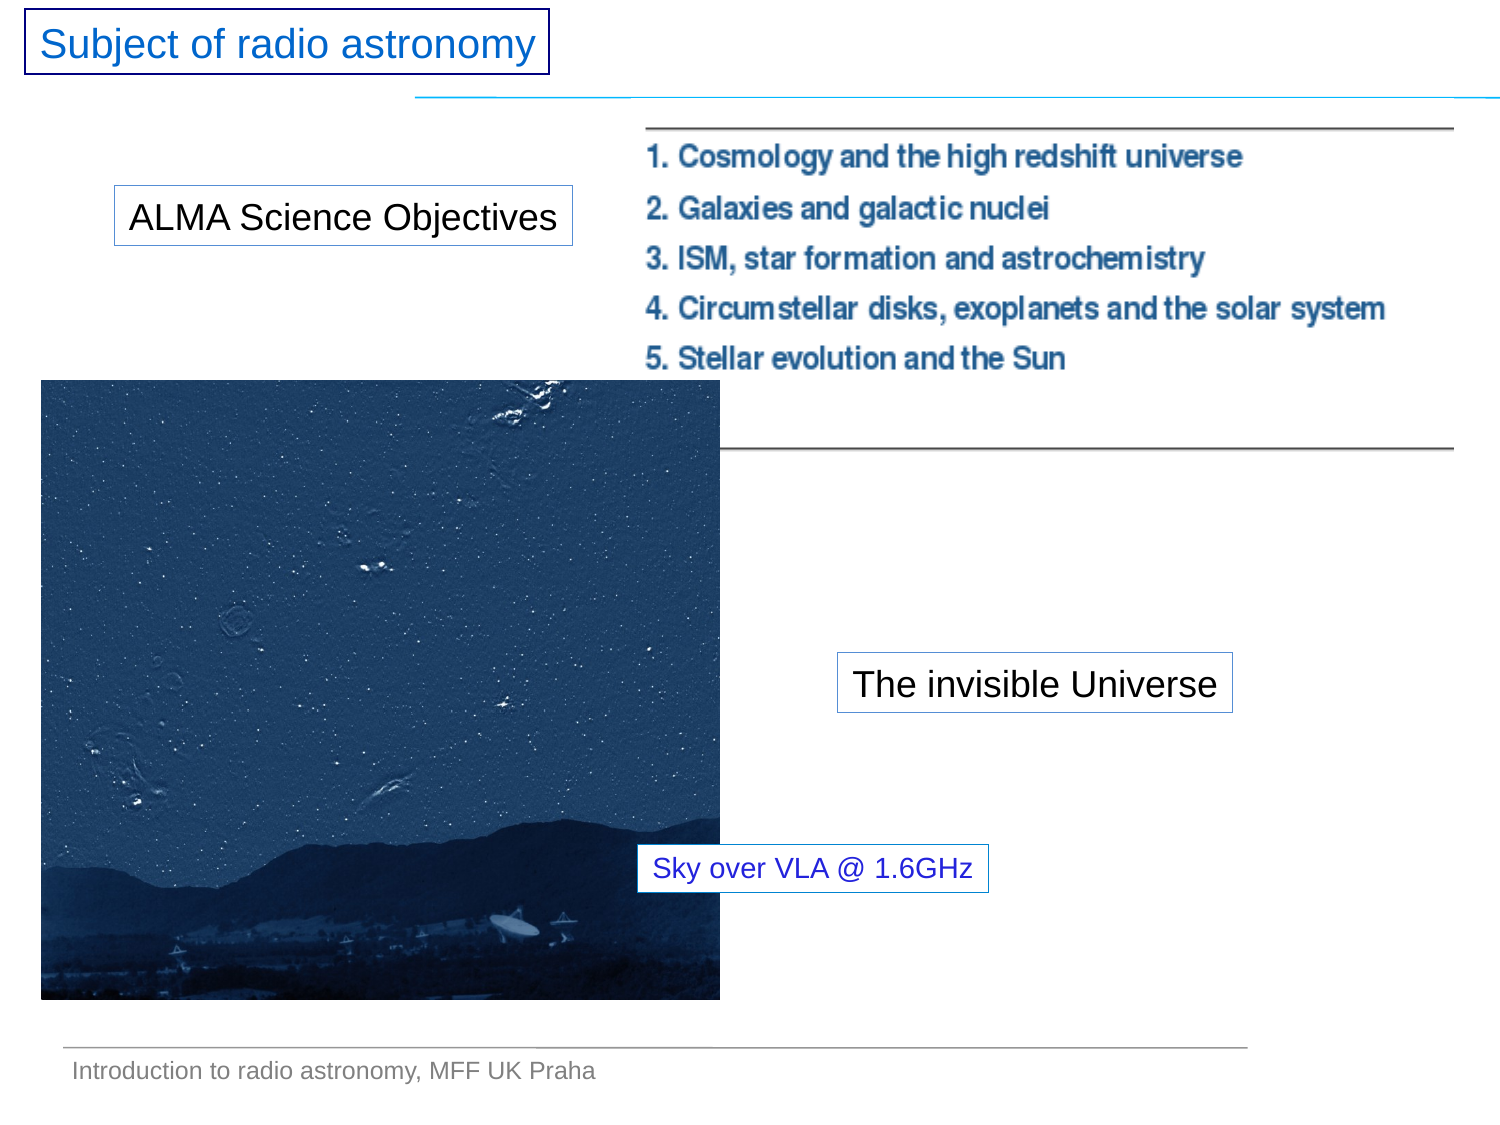

Subject of radio astronomy
ALMA Science Objectives
The invisible Universe
Sky over VLA @ 1.6GHz
Introduction to radio astronomy